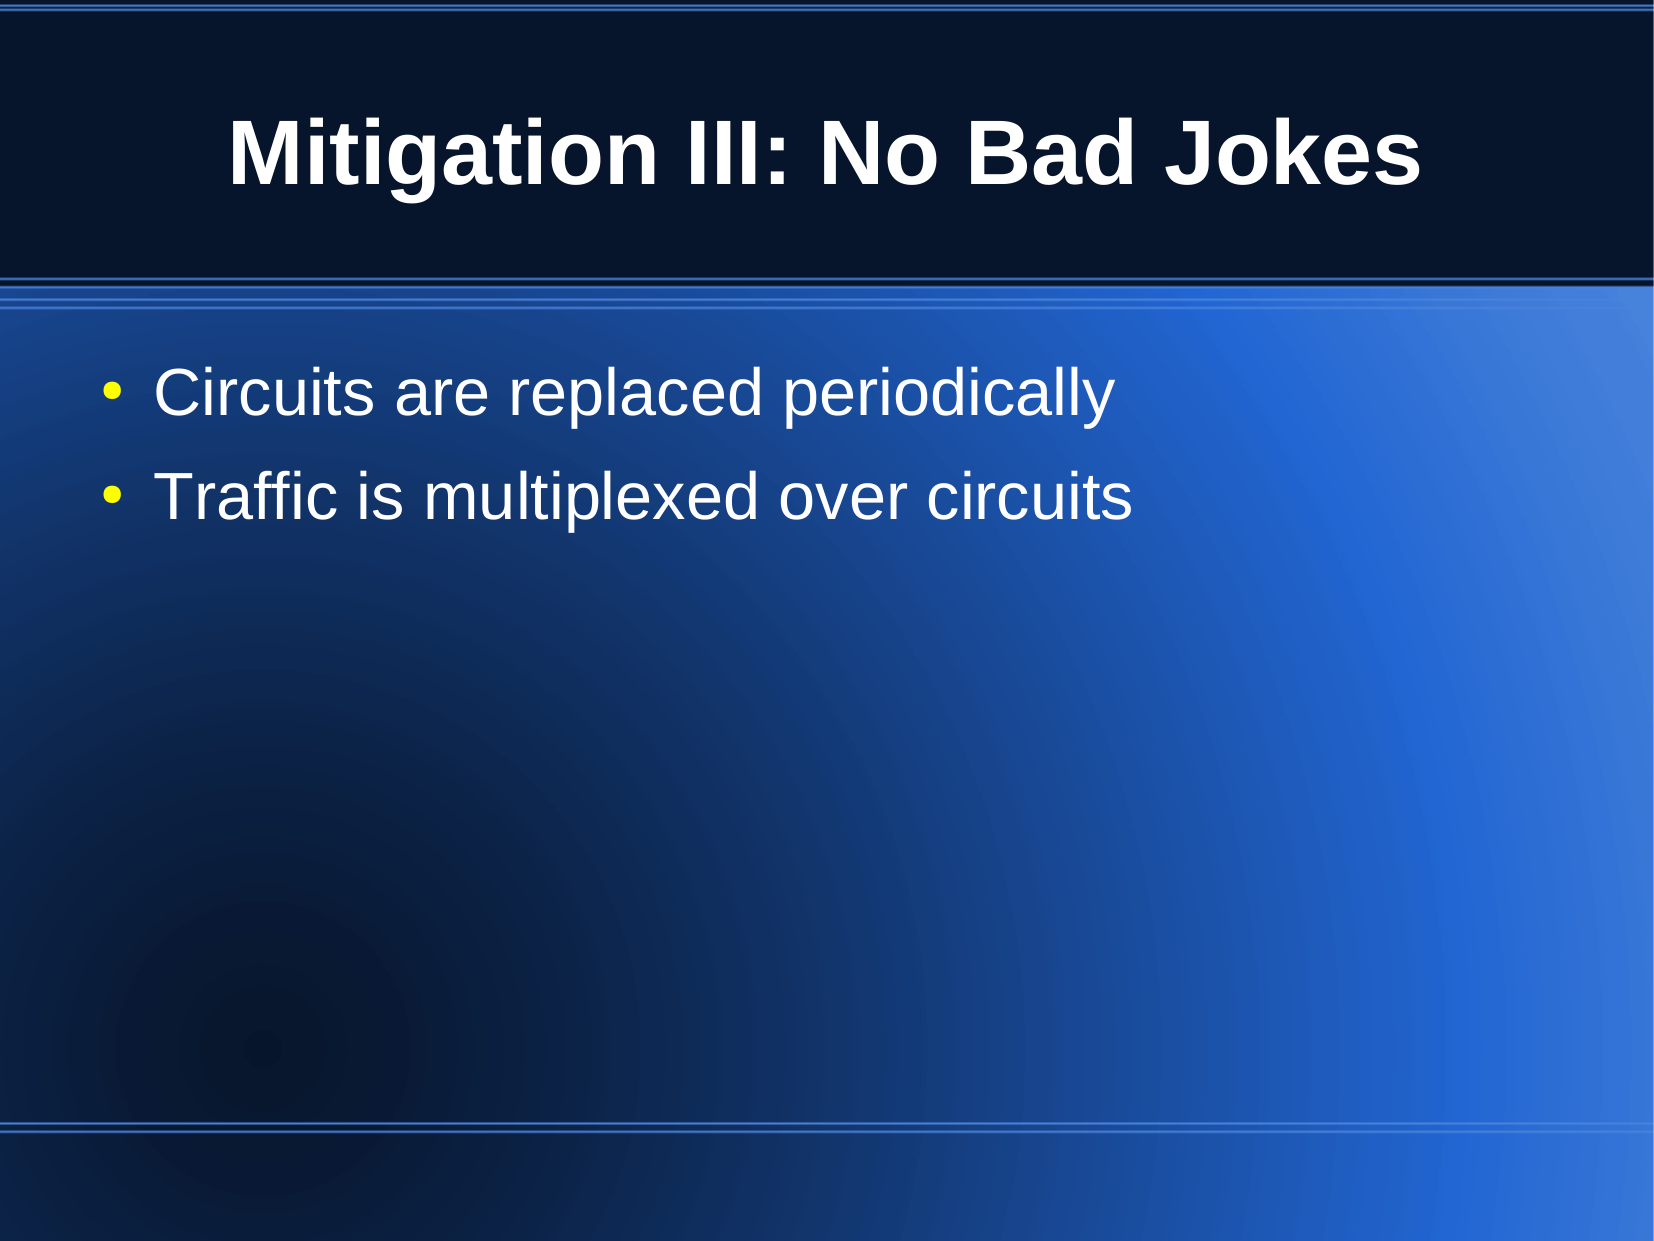

# Mitigation III: No Bad Jokes
Circuits are replaced periodically
Traffic is multiplexed over circuits